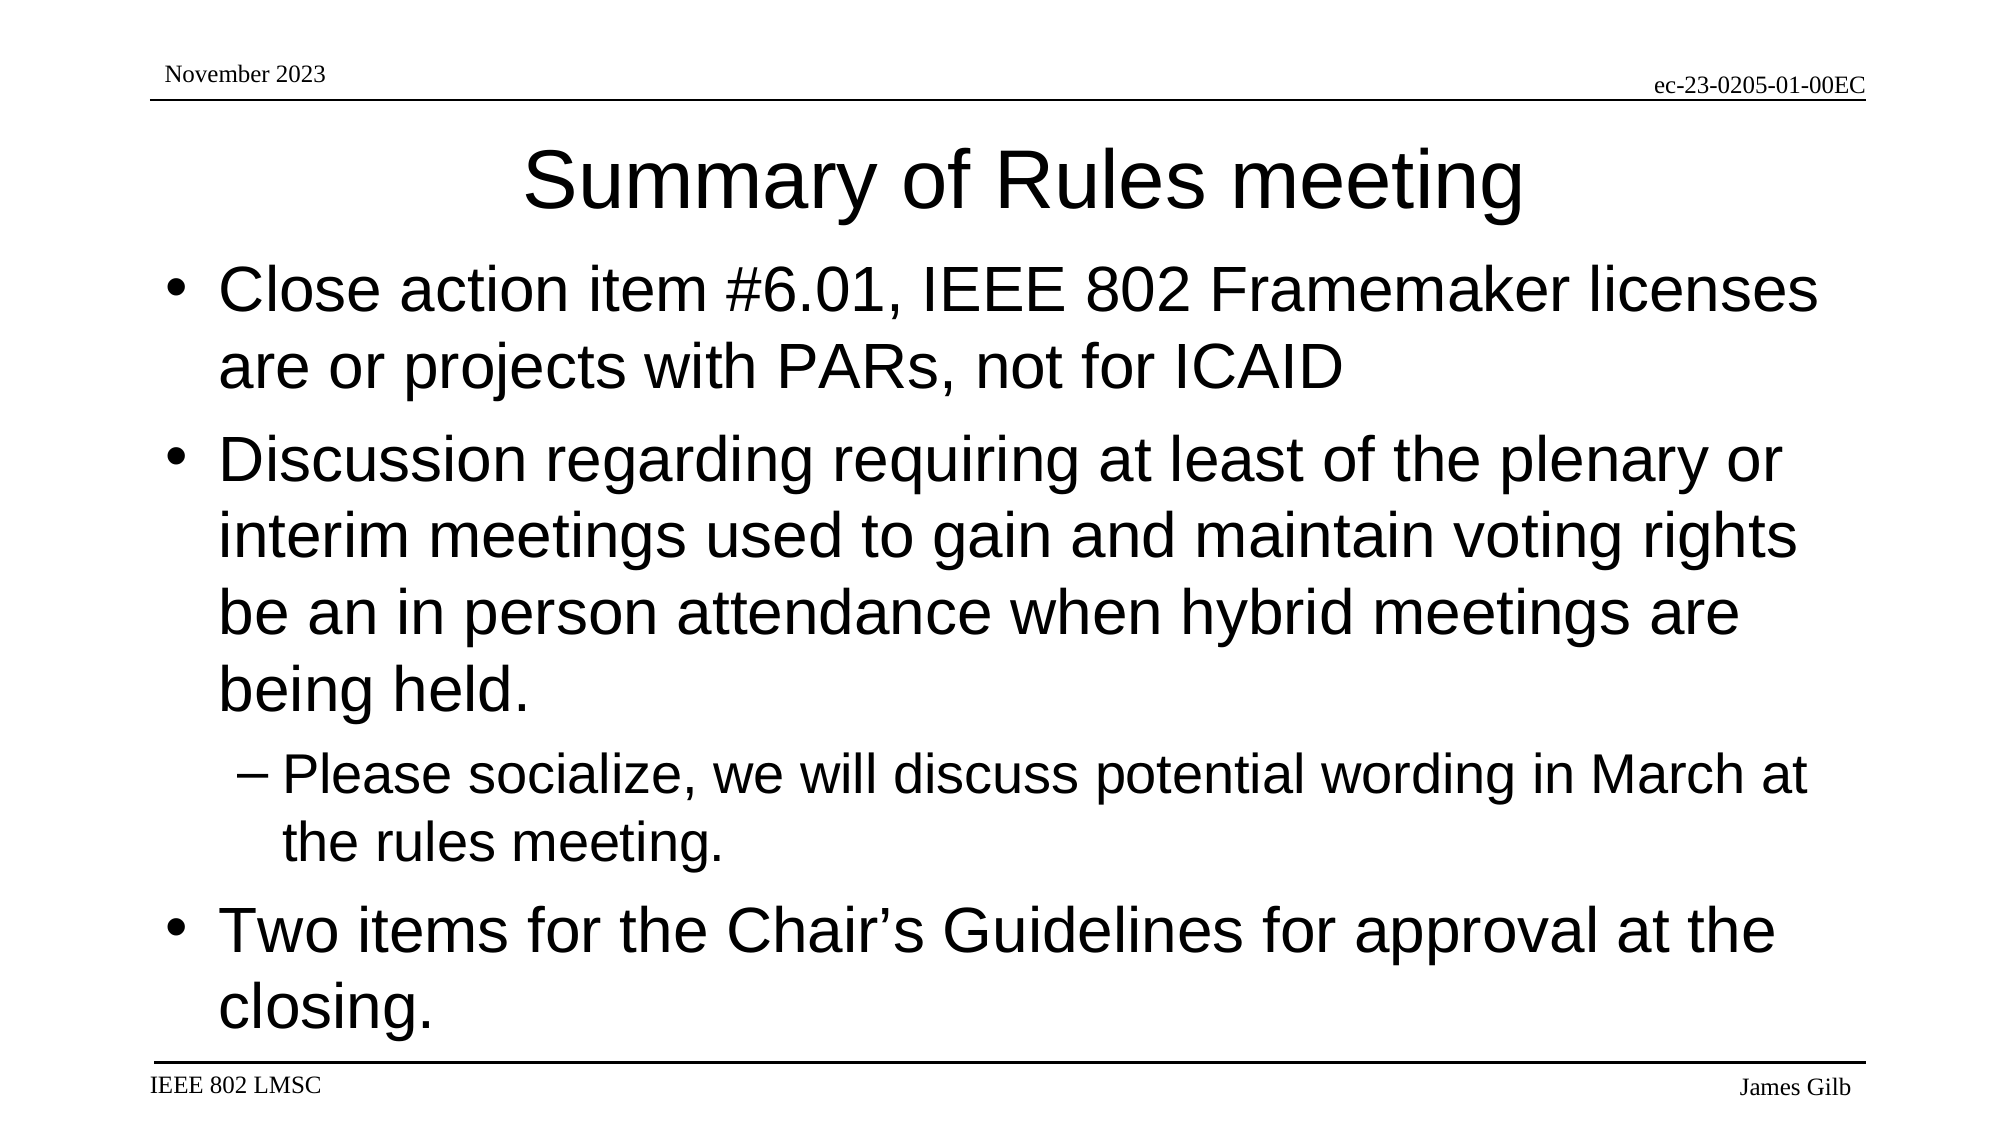

# Summary of Rules meeting
Close action item #6.01, IEEE 802 Framemaker licenses are or projects with PARs, not for ICAID
Discussion regarding requiring at least of the plenary or interim meetings used to gain and maintain voting rights be an in person attendance when hybrid meetings are being held.
Please socialize, we will discuss potential wording in March at the rules meeting.
Two items for the Chair’s Guidelines for approval at the closing.